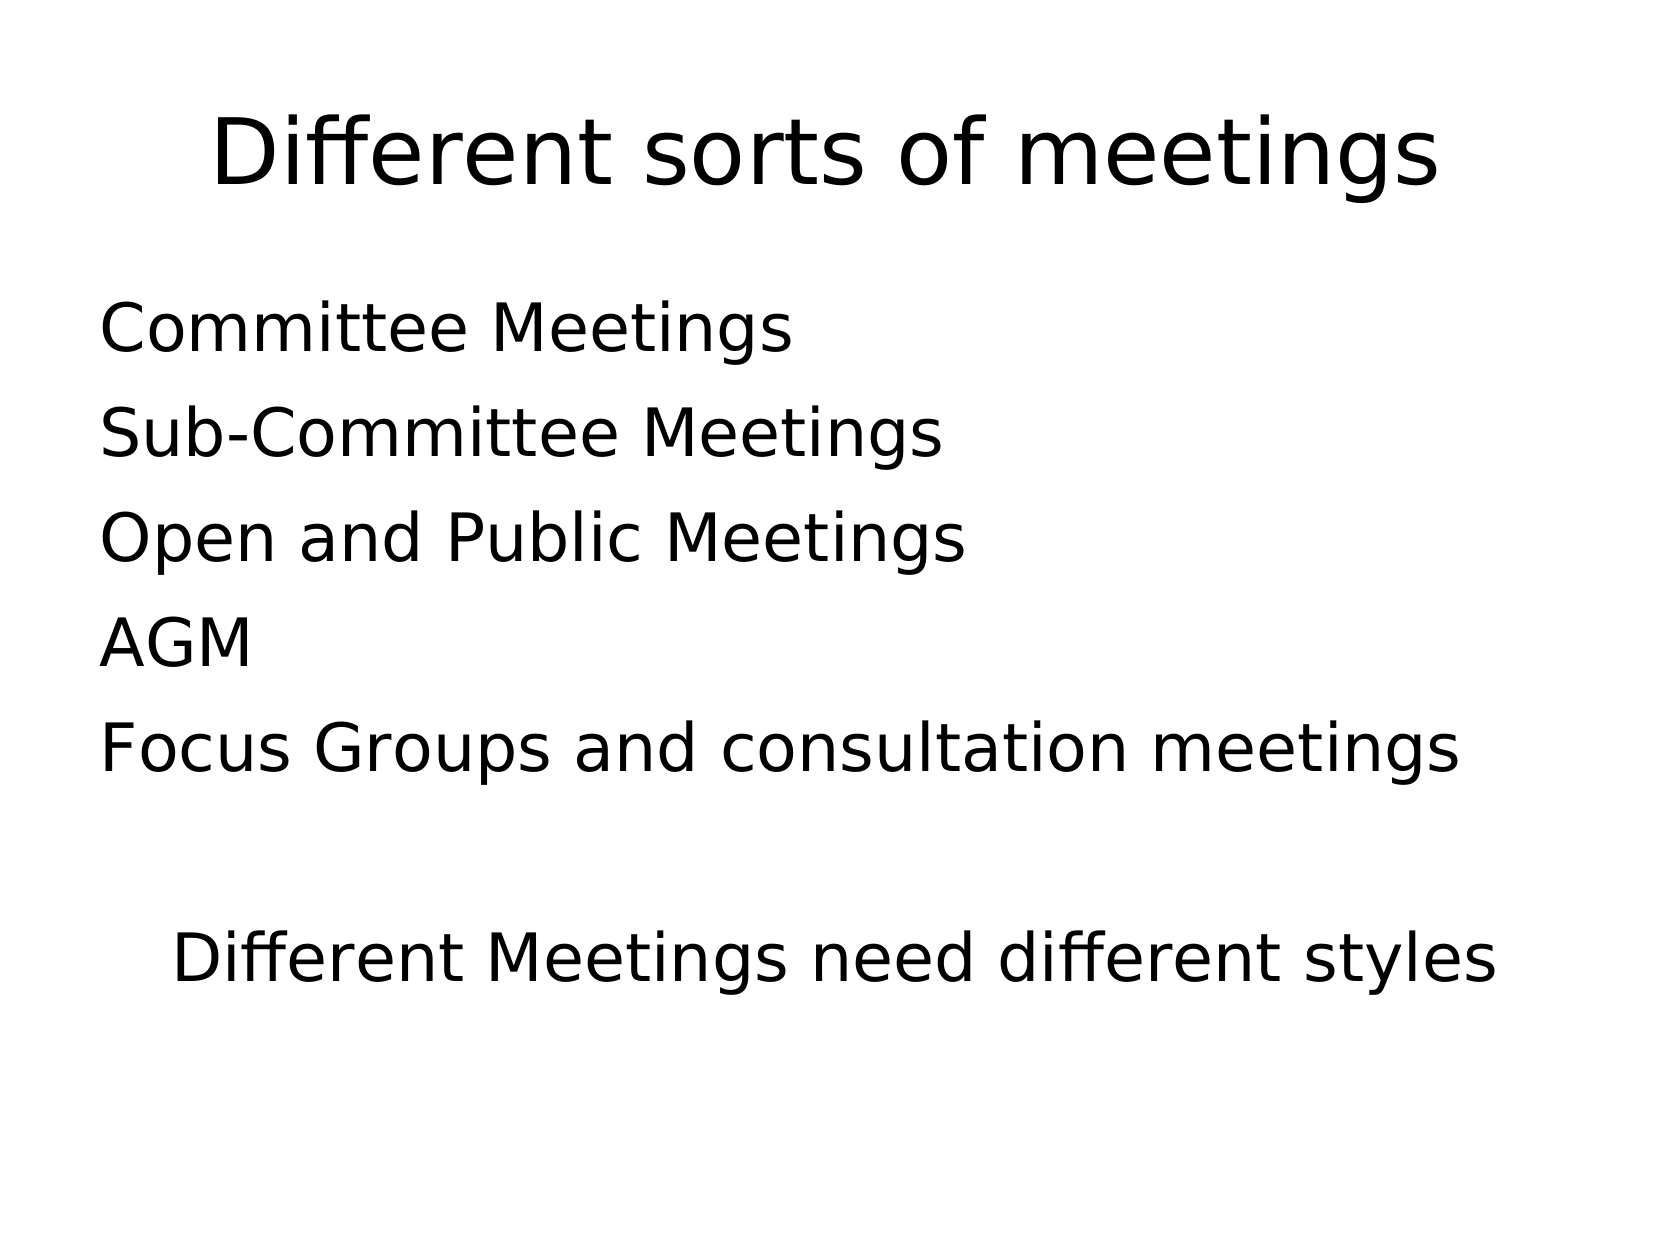

# Different sorts of meetings
Committee Meetings
Sub-Committee Meetings
Open and Public Meetings
AGM
Focus Groups and consultation meetings
Different Meetings need different styles